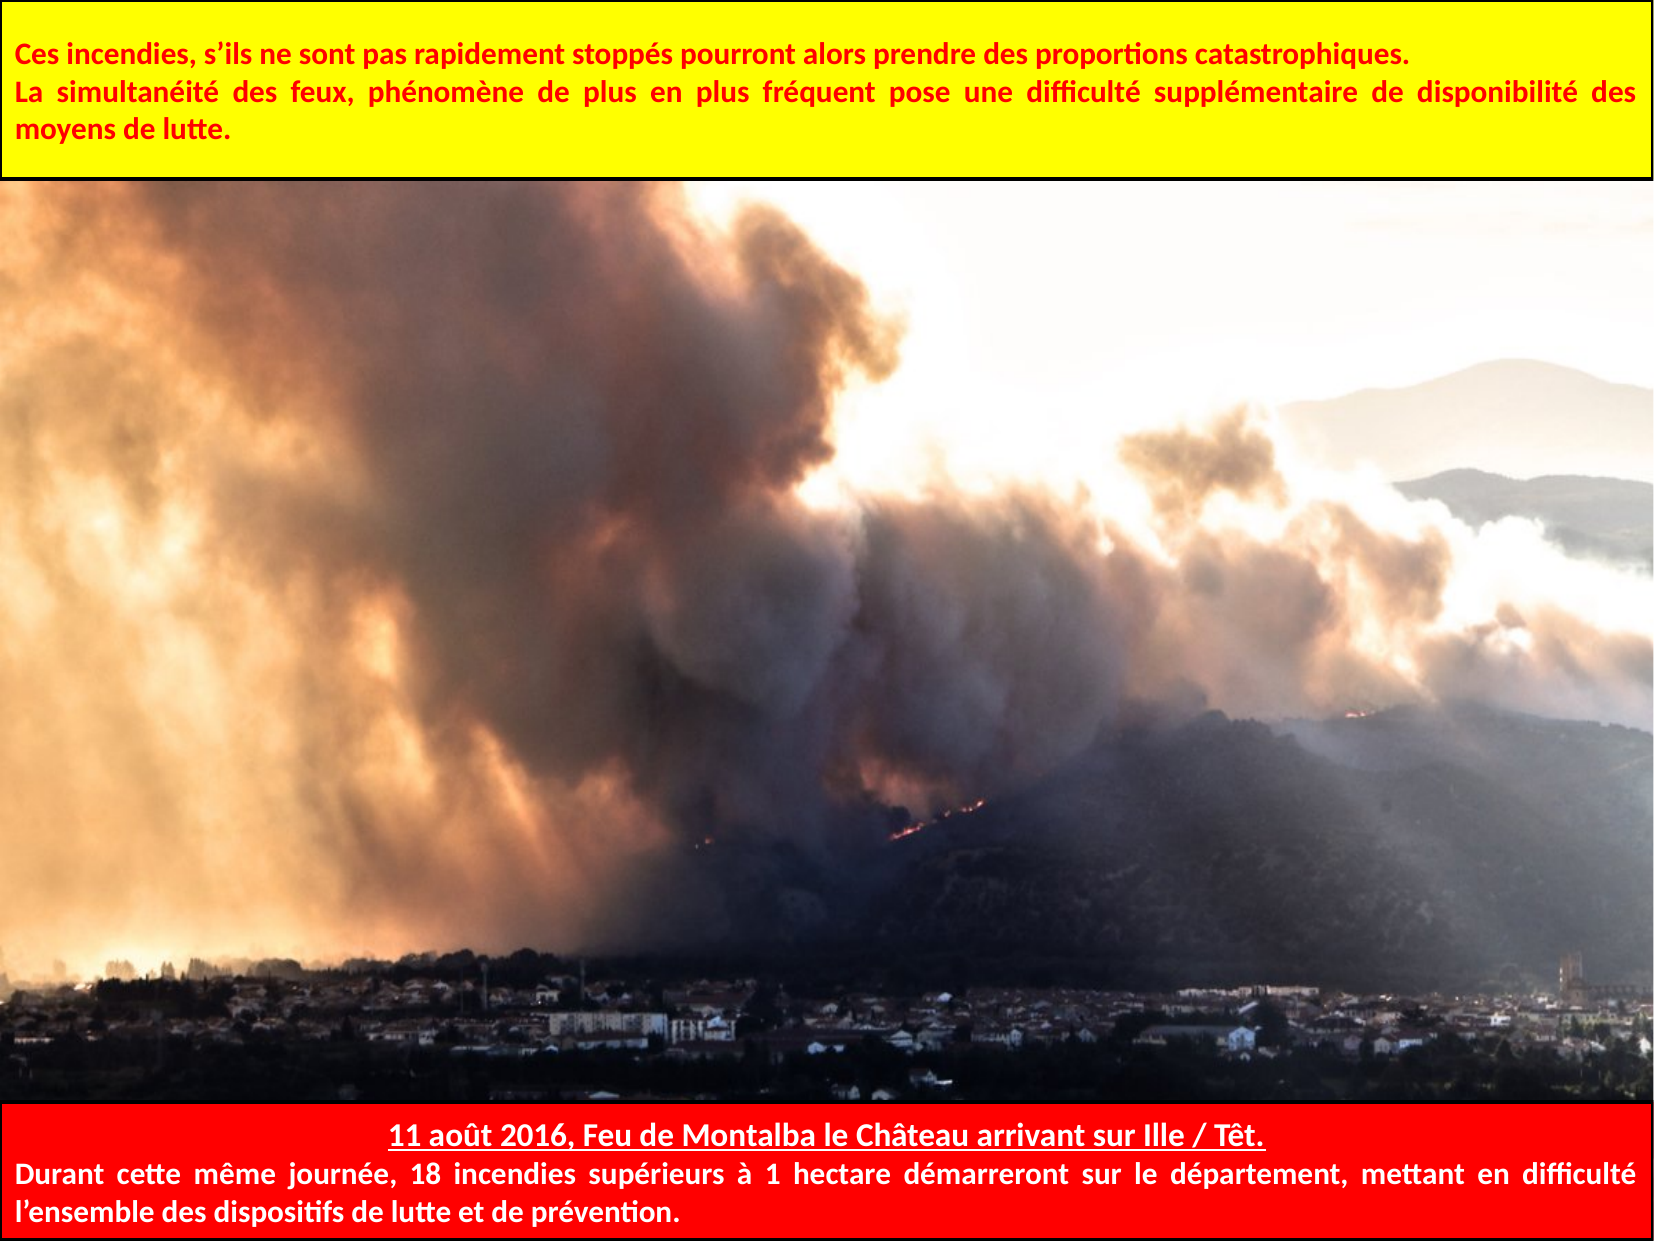

Ces incendies, s’ils ne sont pas rapidement stoppés pourront alors prendre des proportions catastrophiques.
La simultanéité des feux, phénomène de plus en plus fréquent pose une difficulté supplémentaire de disponibilité des moyens de lutte.
#
11 août 2016, Feu de Montalba le Château arrivant sur Ille / Têt.
Durant cette même journée, 18 incendies supérieurs à 1 hectare démarreront sur le département, mettant en difficulté l’ensemble des dispositifs de lutte et de prévention.